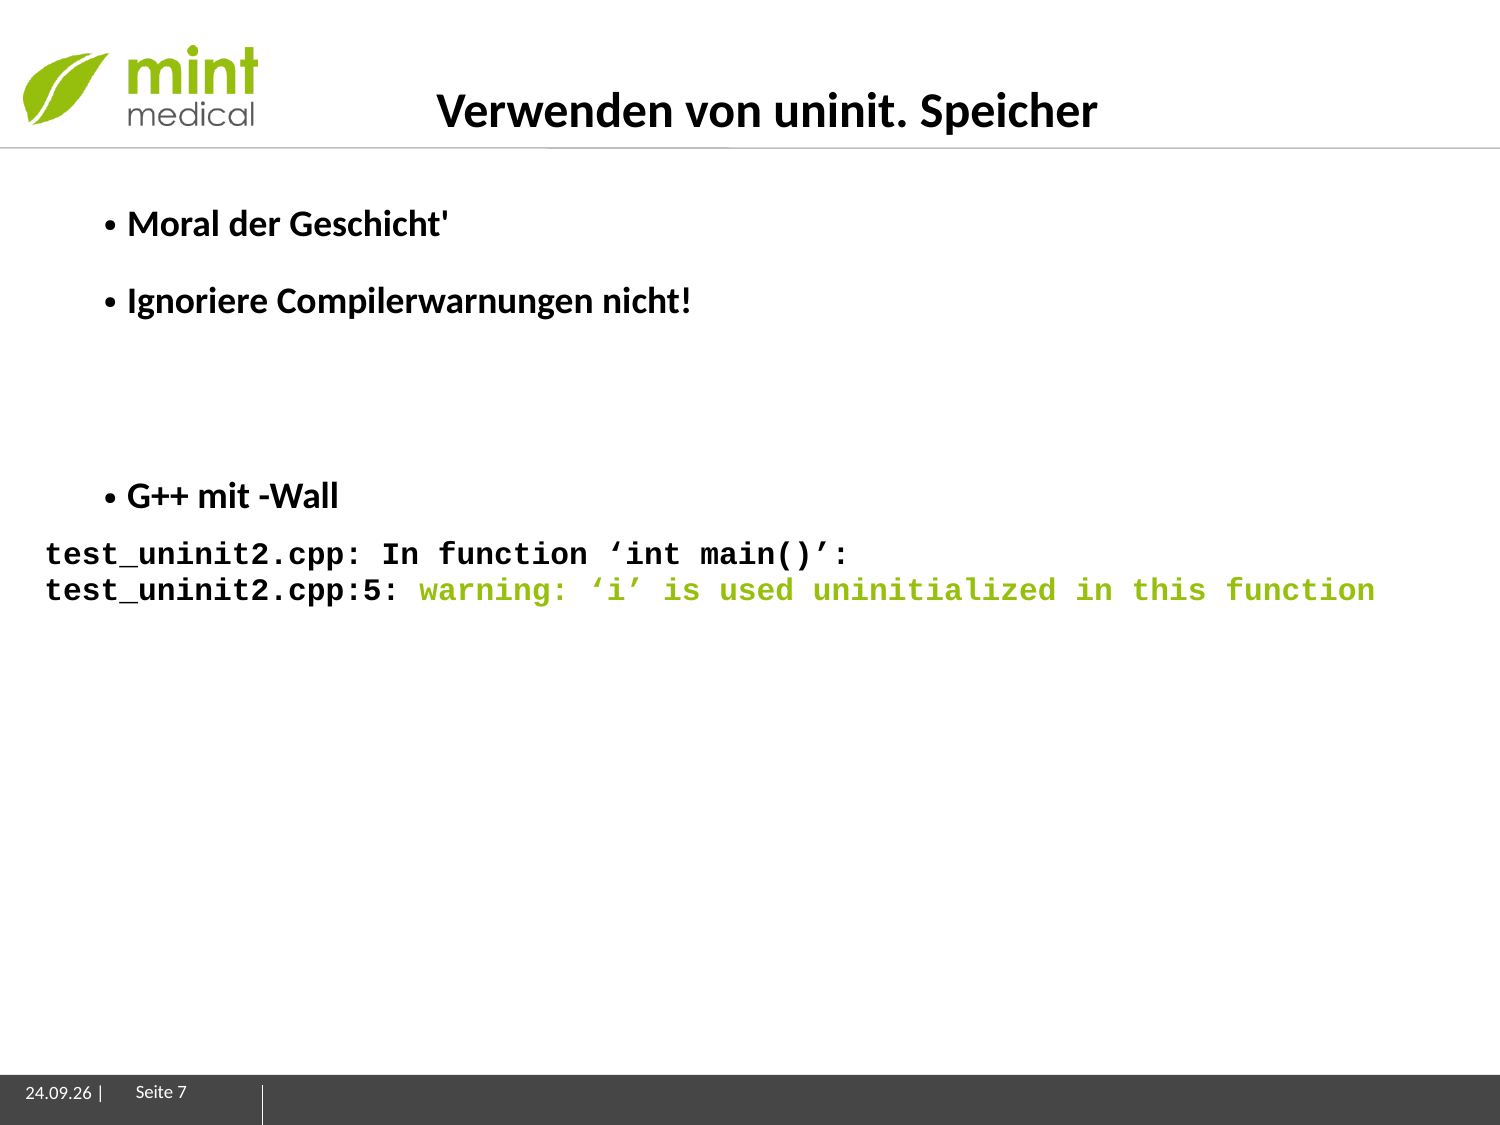

# Verwenden von uninit. Speicher
Moral der Geschicht'
Ignoriere Compilerwarnungen nicht!
G++ mit -Wall
test_uninit2.cpp: In function ‘int main()’:
test_uninit2.cpp:5: warning: ‘i’ is used uninitialized in this function